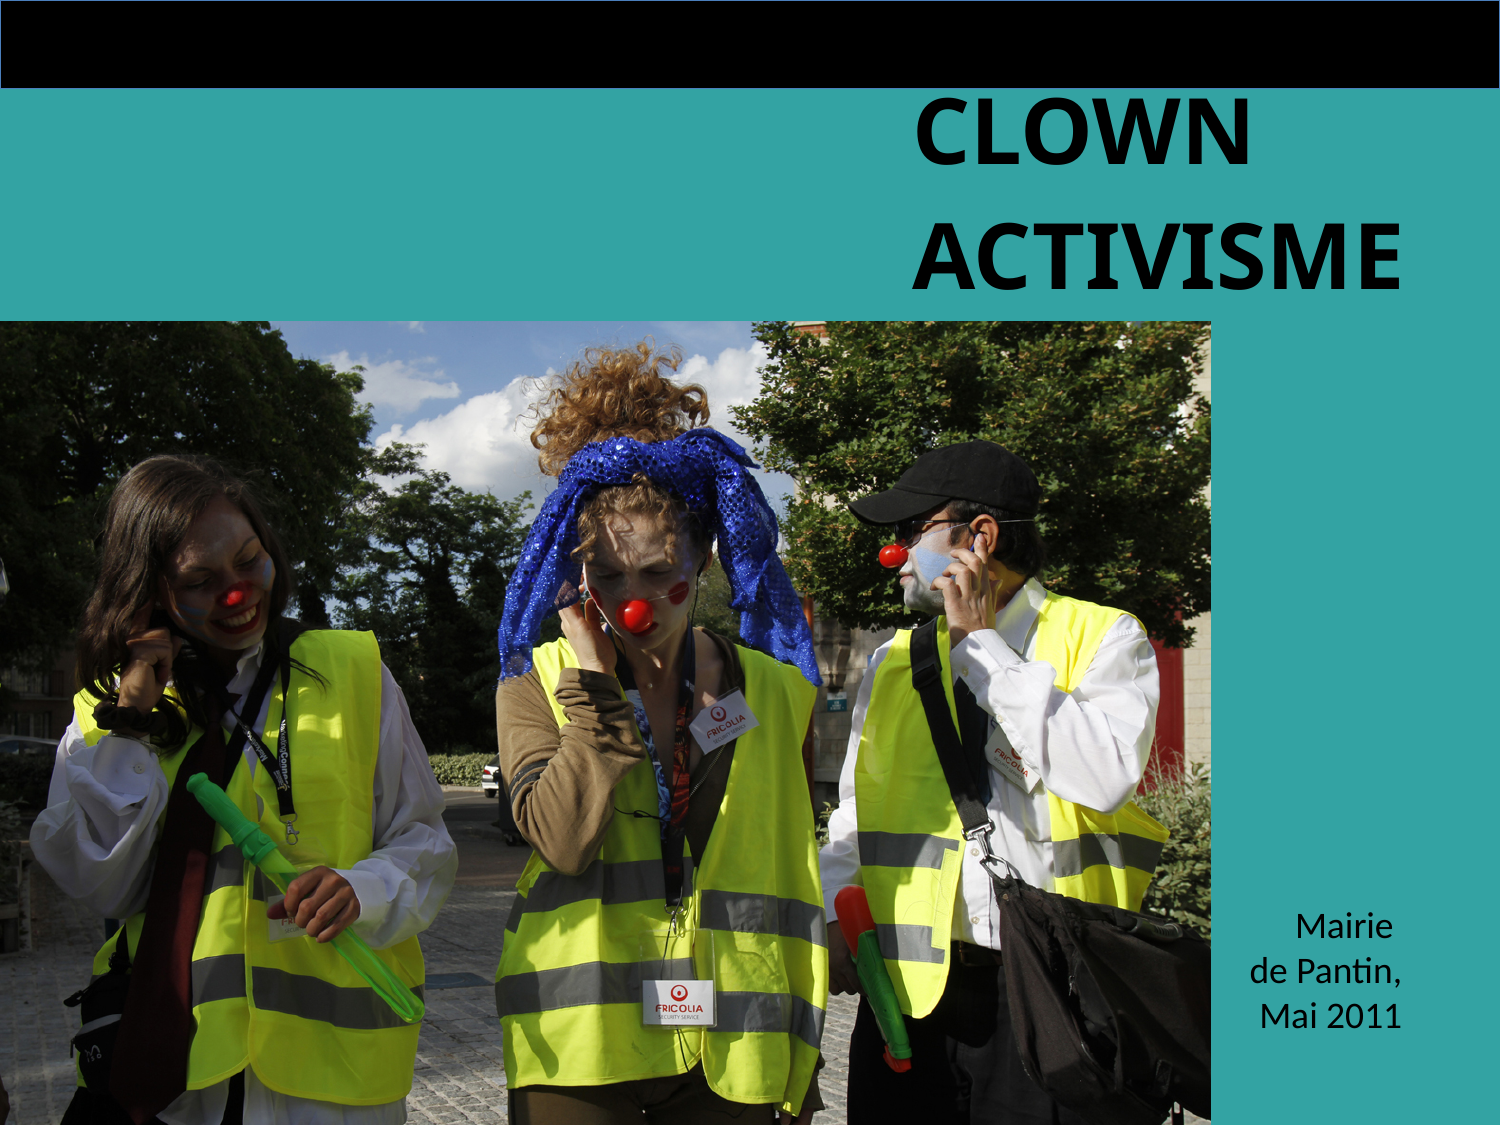

CLOWN ACTIVISME
Mairie
de Pantin,
Mai 2011